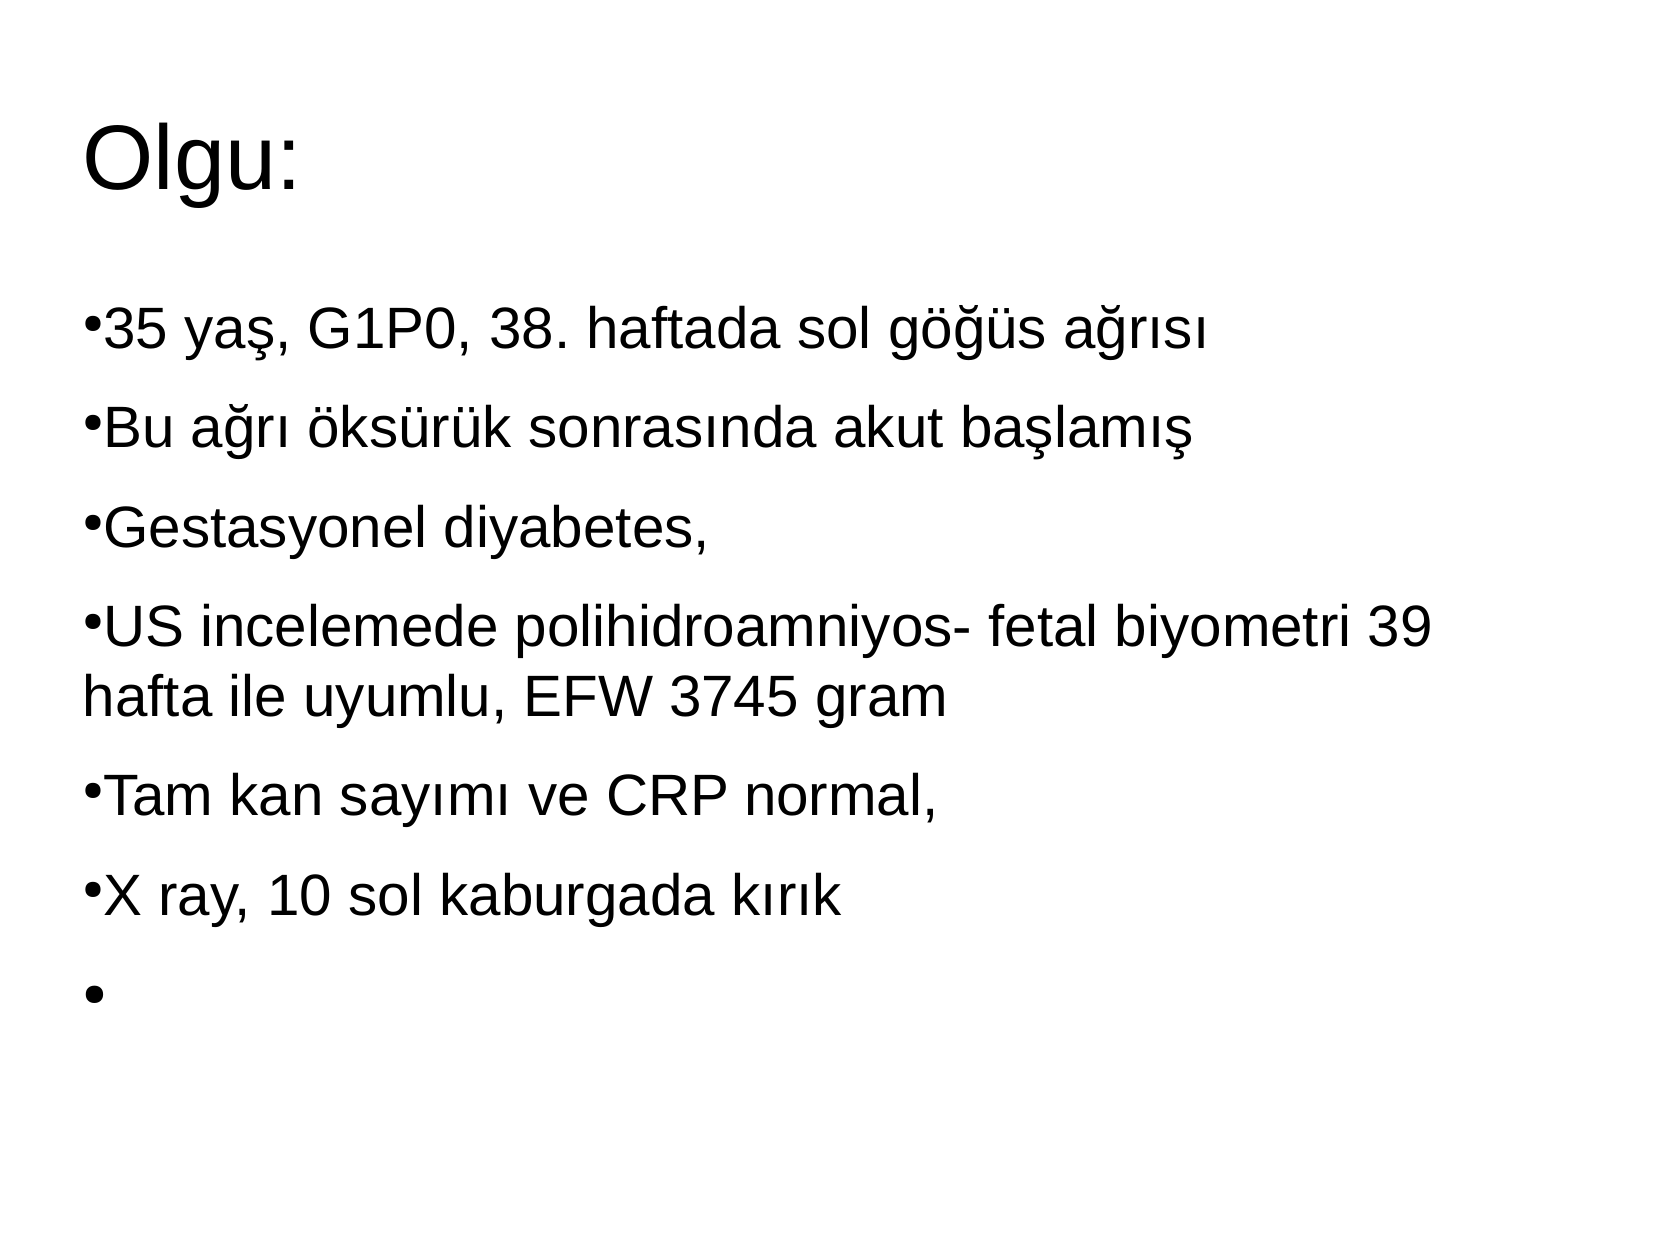

# Olgu:
35 yaş, G1P0, 38. haftada sol göğüs ağrısı
Bu ağrı öksürük sonrasında akut başlamış
Gestasyonel diyabetes,
US incelemede polihidroamniyos- fetal biyometri 39 hafta ile uyumlu, EFW 3745 gram
Tam kan sayımı ve CRP normal,
X ray, 10 sol kaburgada kırık